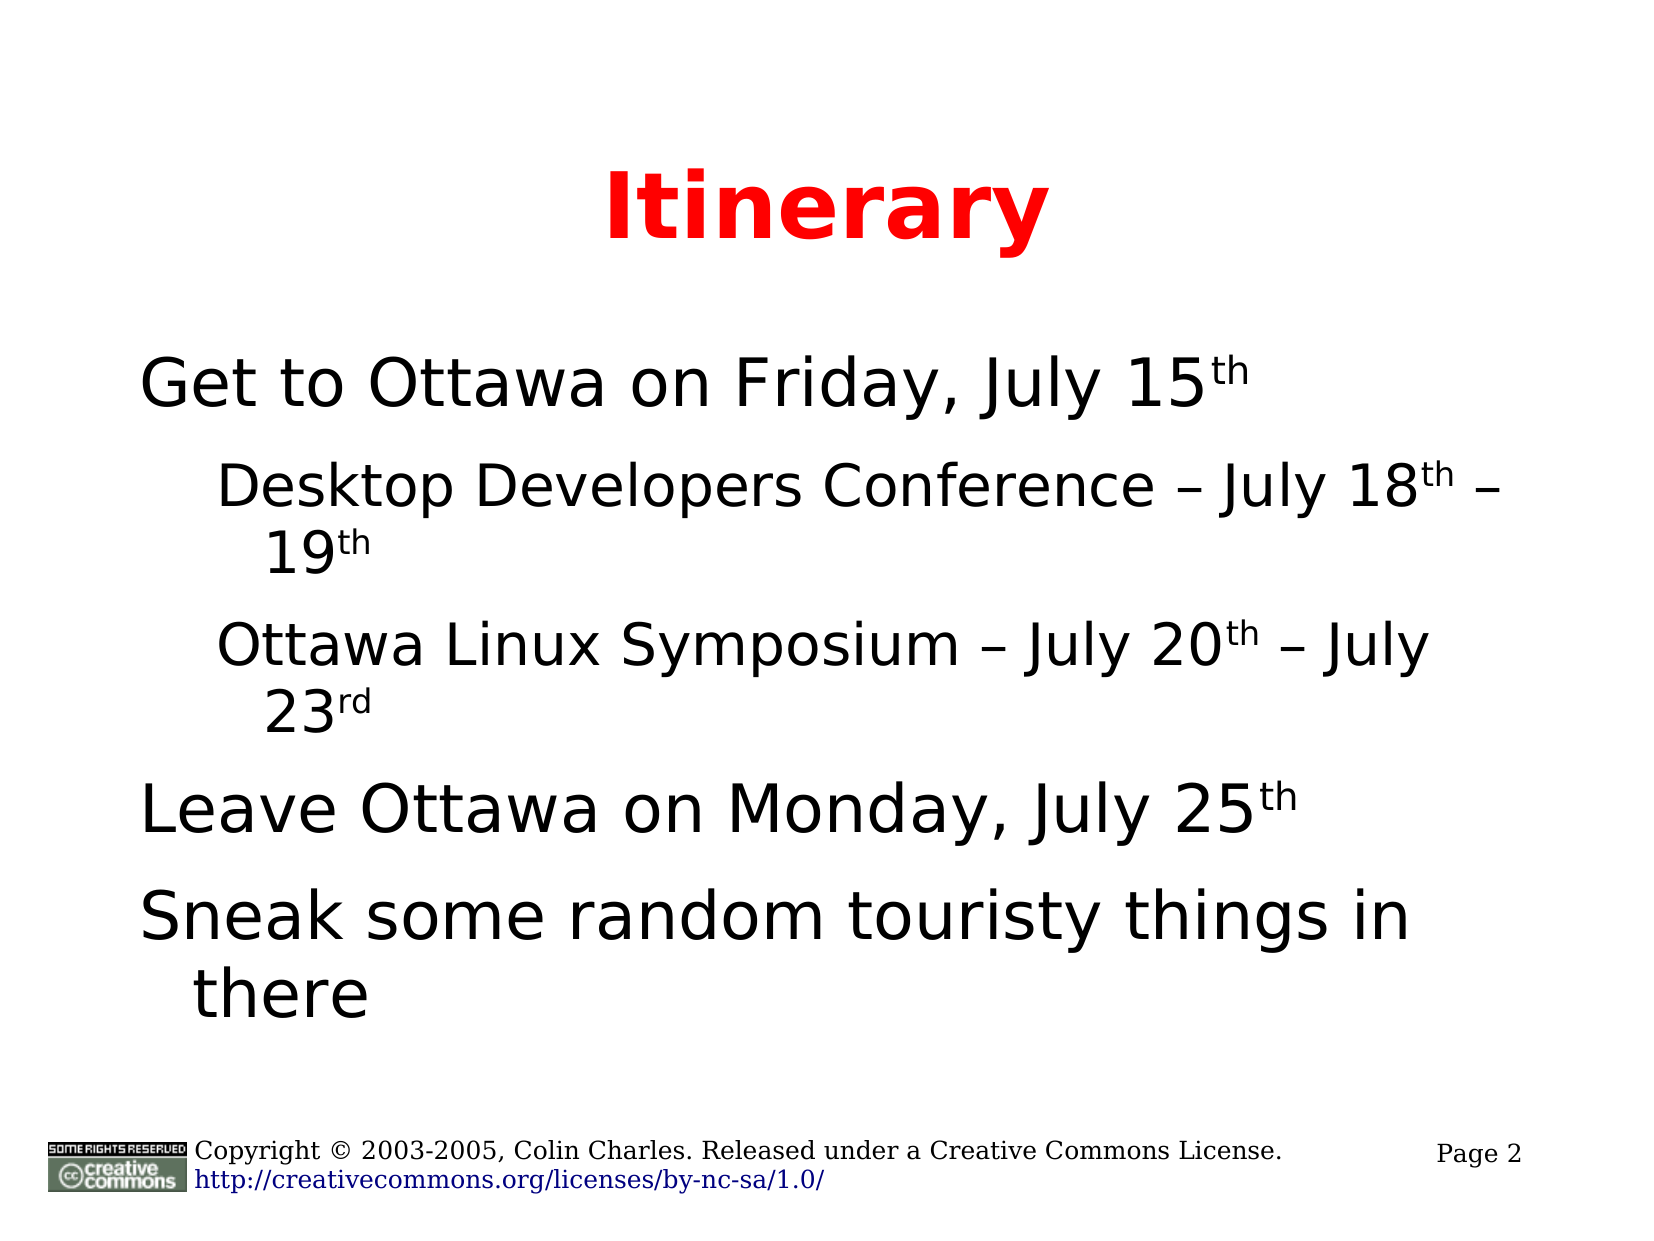

# Itinerary
Get to Ottawa on Friday, July 15th
Desktop Developers Conference – July 18th – 19th
Ottawa Linux Symposium – July 20th – July 23rd
Leave Ottawa on Monday, July 25th
Sneak some random touristy things in there